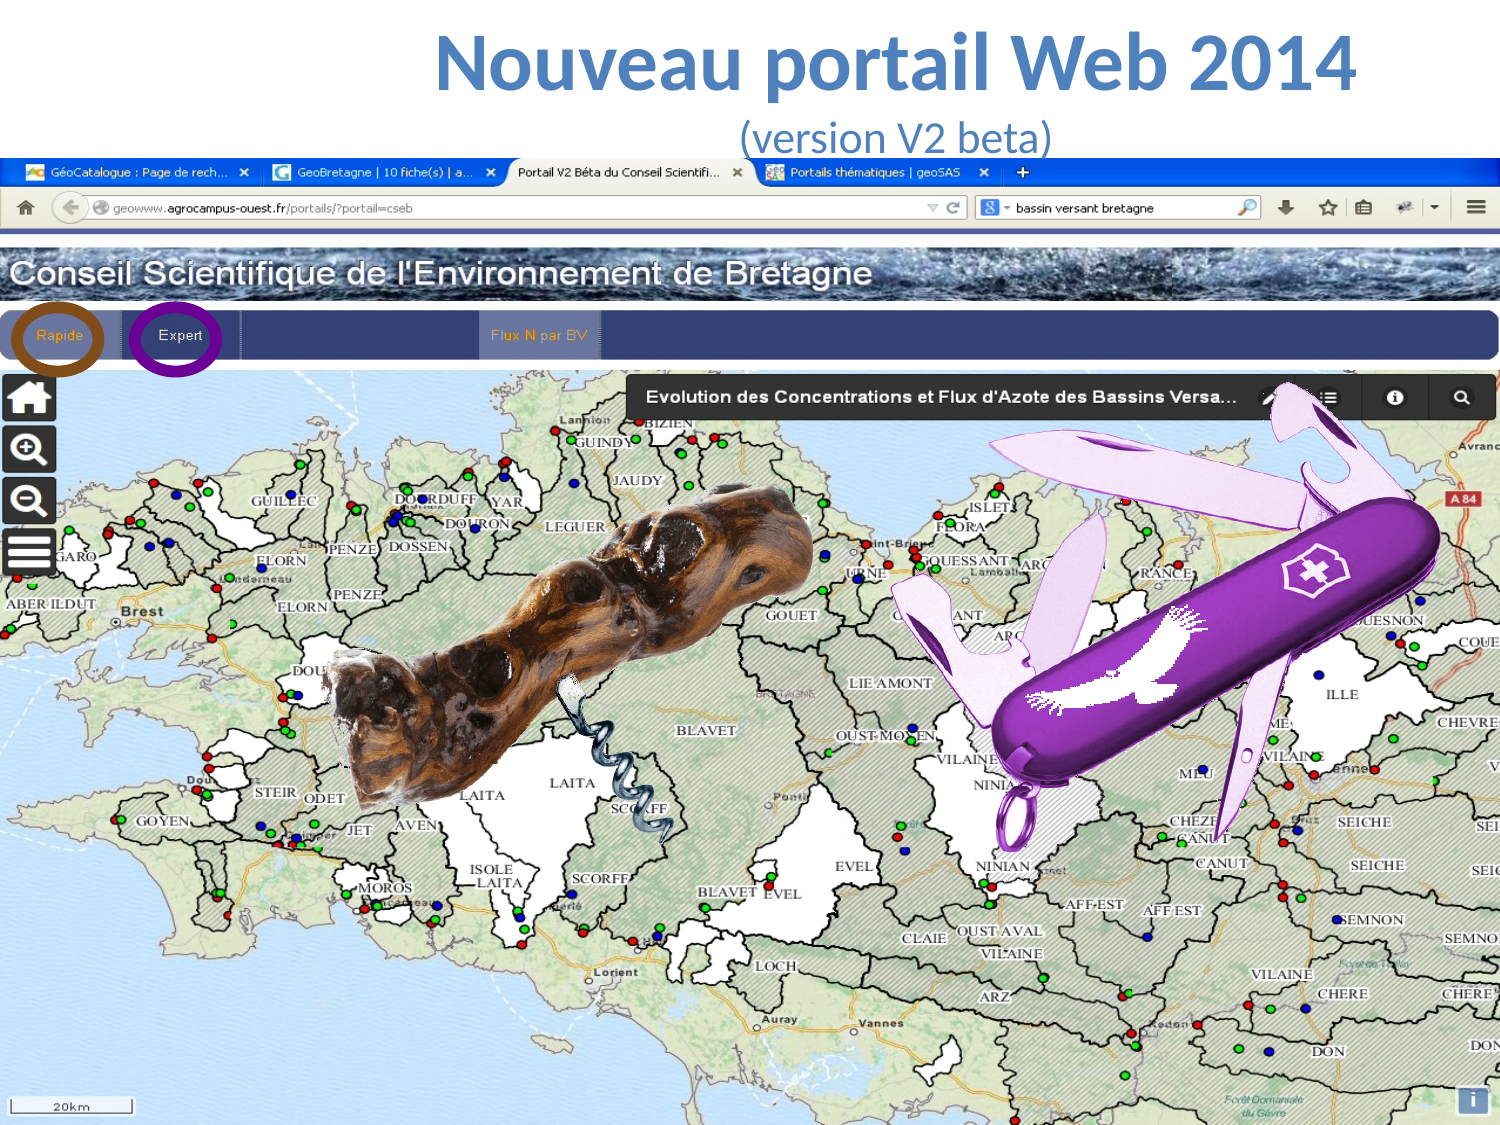

# Nouveau portail Web 2014 (version V2 beta)